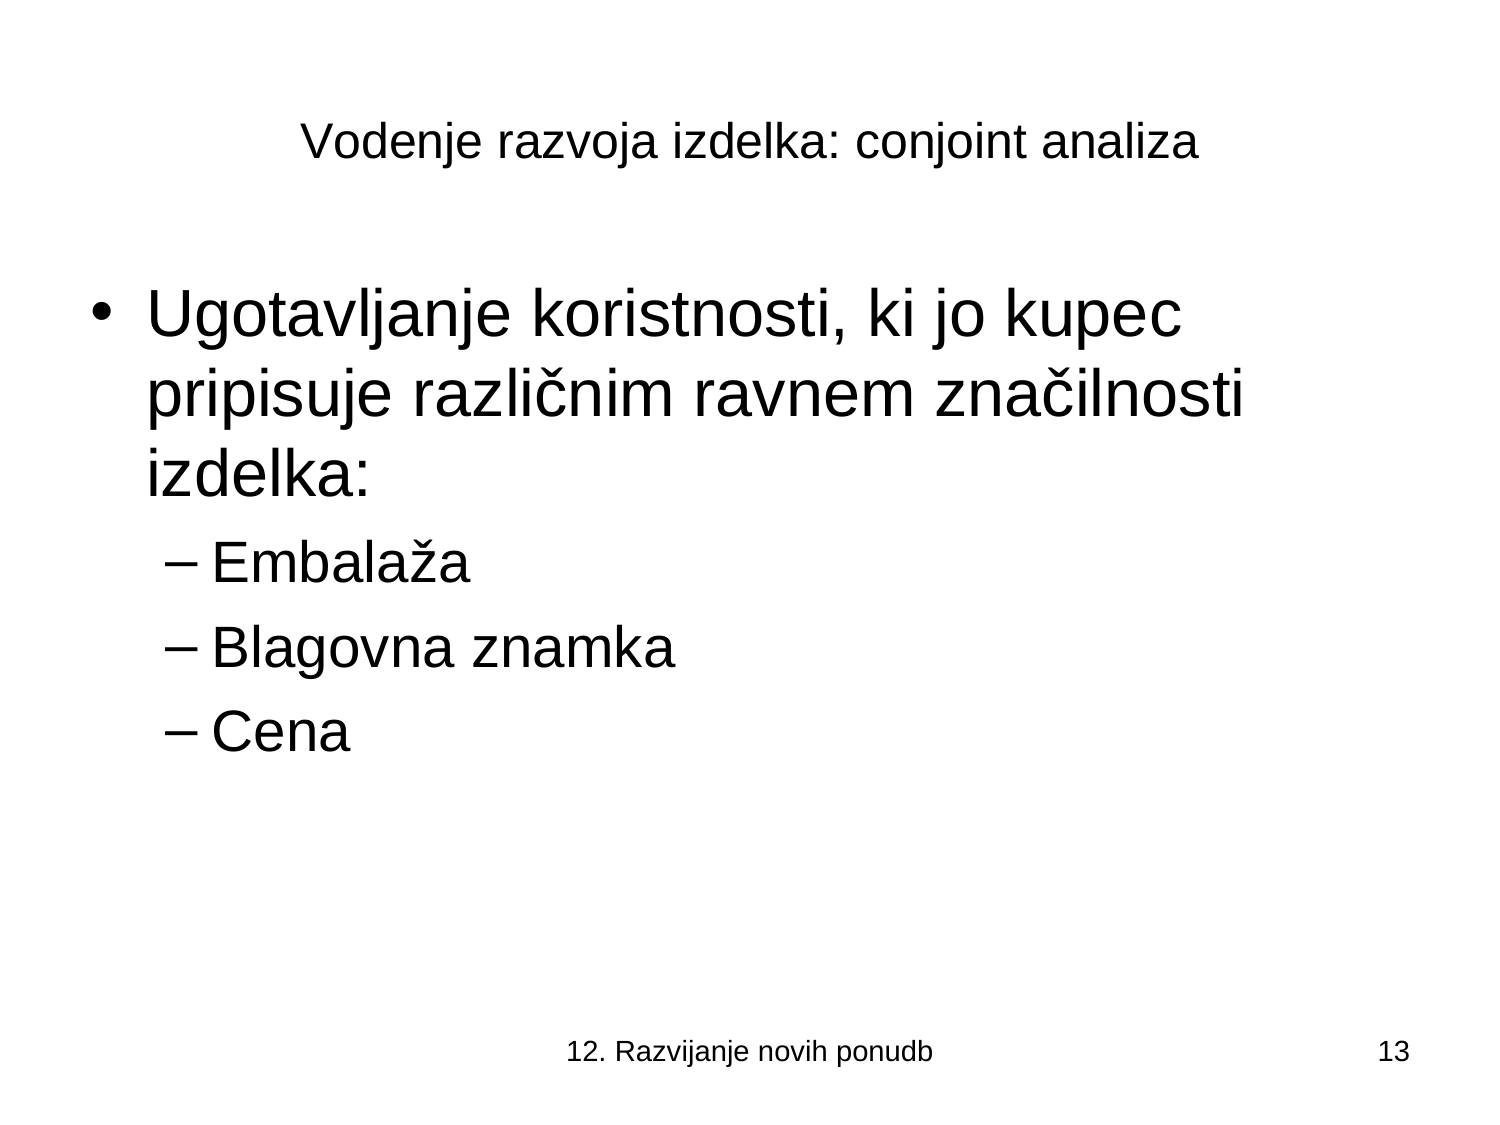

# Vodenje razvoja izdelka: conjoint analiza
Ugotavljanje koristnosti, ki jo kupec pripisuje različnim ravnem značilnosti izdelka:
Embalaža
Blagovna znamka
Cena
12. Razvijanje novih ponudb